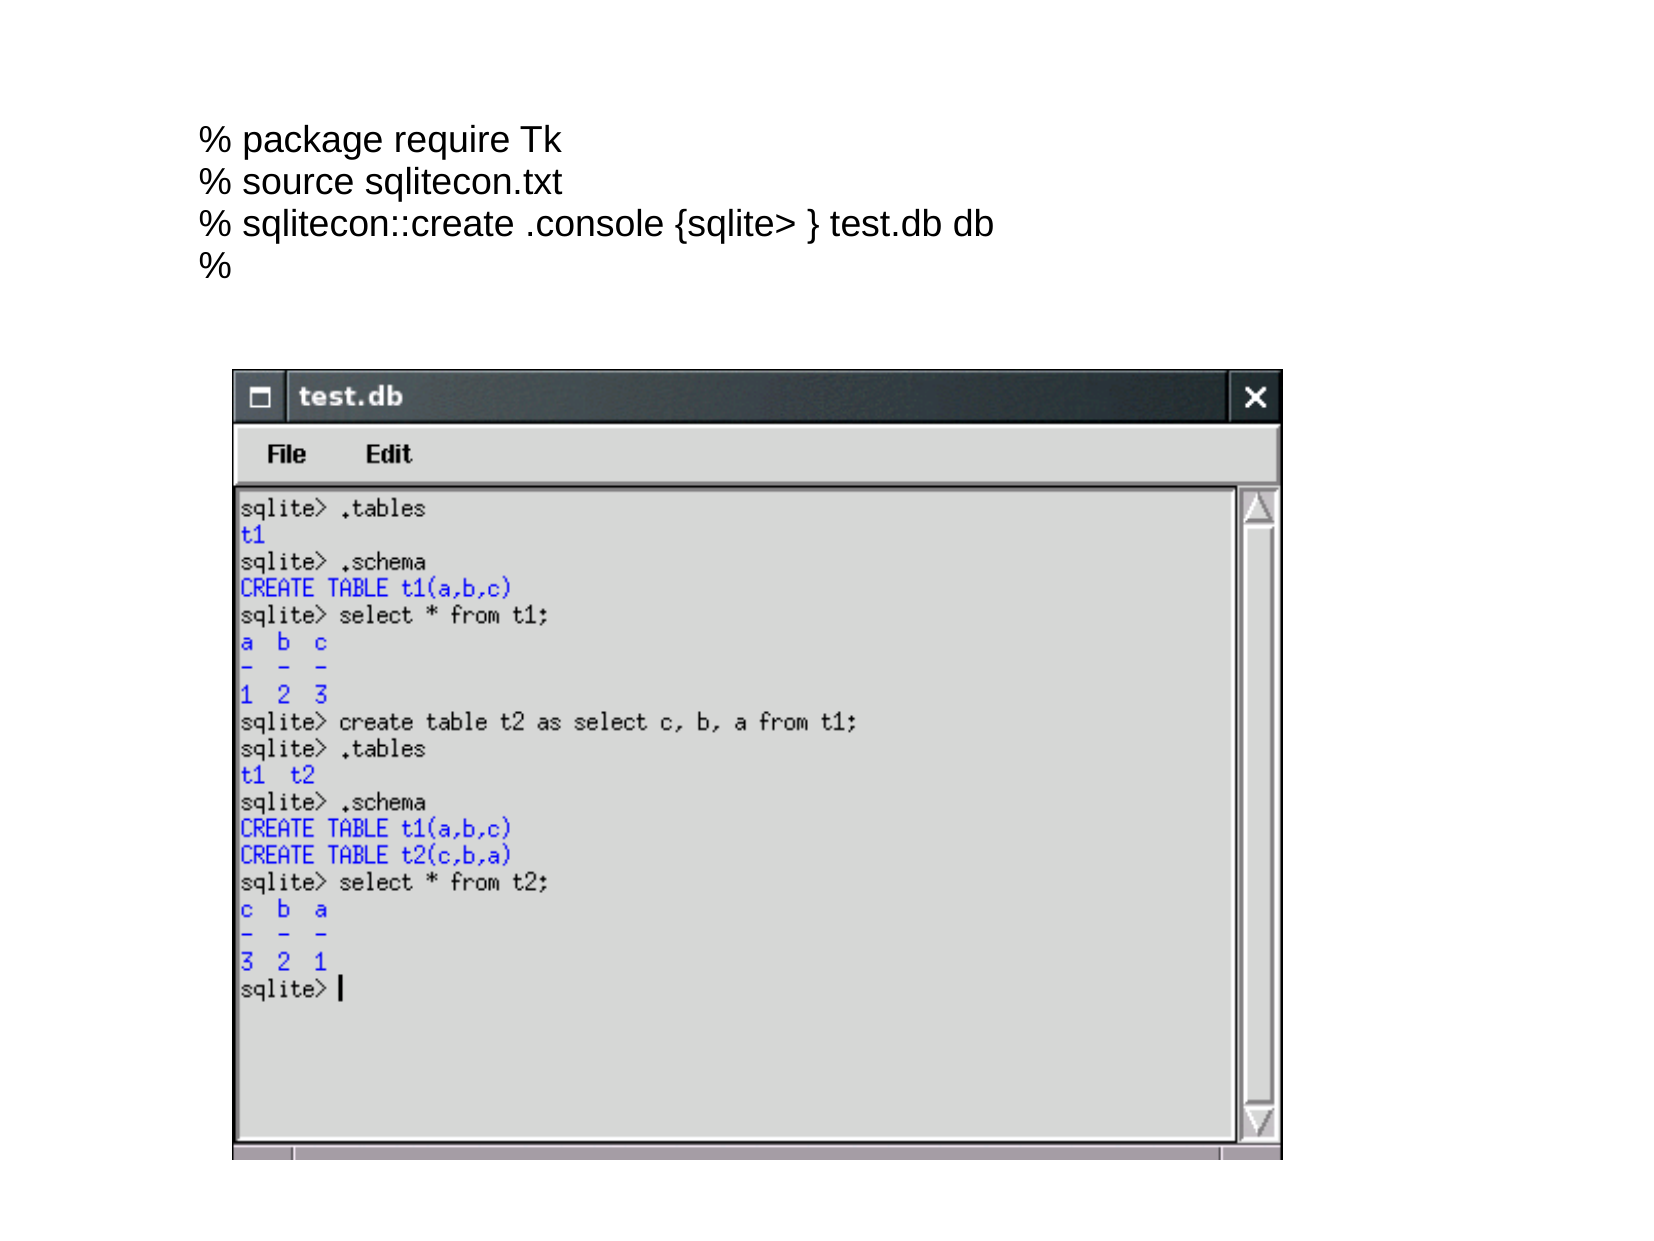

% package require Tk
% source sqlitecon.txt
% sqlitecon::create .console {sqlite> } test.db db
%